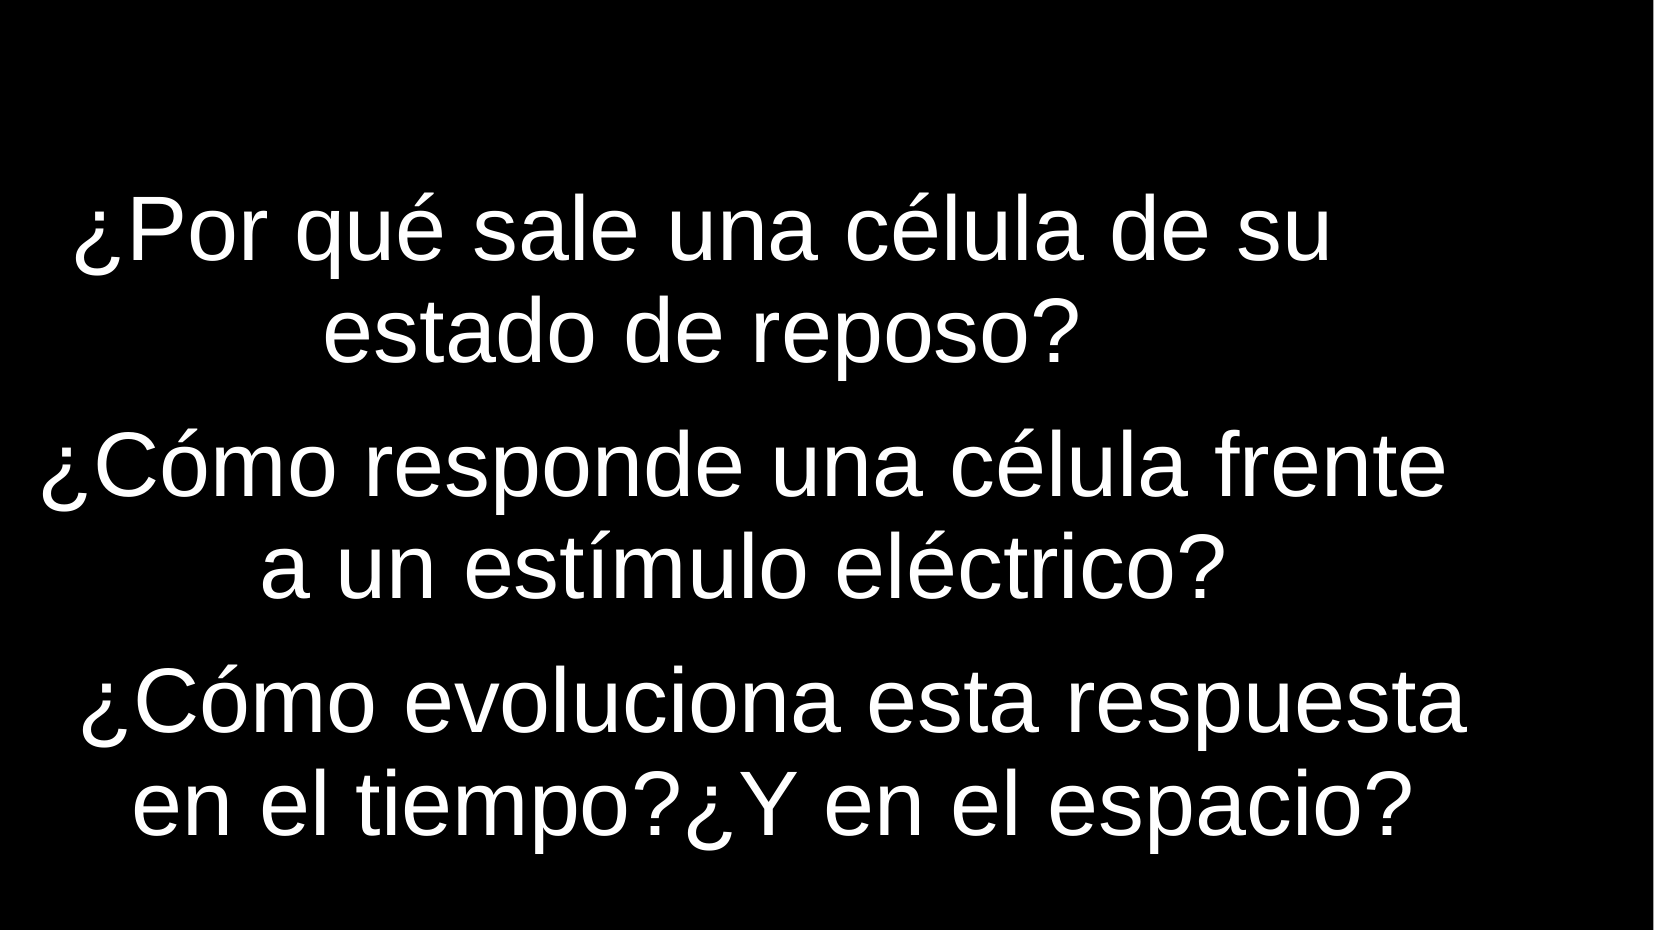

¿Por qué sale una célula de su estado de reposo?
# ¿Cómo responde una célula frente a un estímulo eléctrico?
¿Cómo evoluciona esta respuesta en el tiempo?¿Y en el espacio?